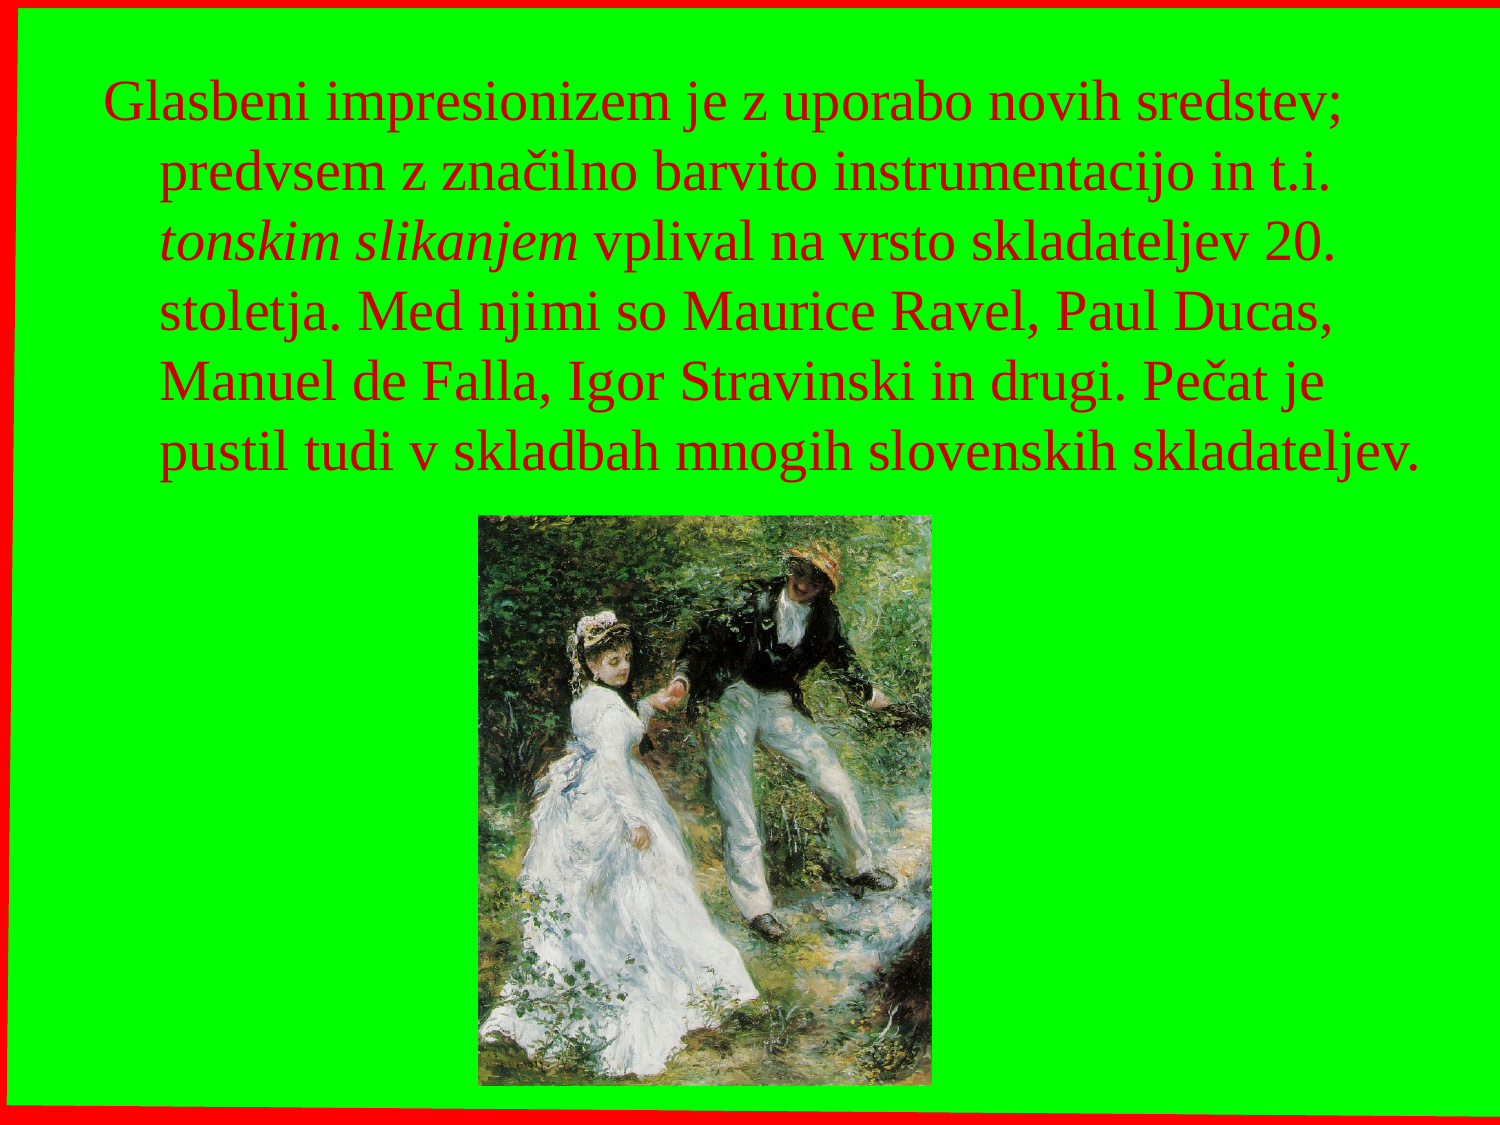

# Glasbeni impresionizem je z uporabo novih sredstev; predvsem z značilno barvito instrumentacijo in t.i. tonskim slikanjem vplival na vrsto skladateljev 20. stoletja. Med njimi so Maurice Ravel, Paul Ducas, Manuel de Falla, Igor Stravinski in drugi. Pečat je pustil tudi v skladbah mnogih slovenskih skladateljev.